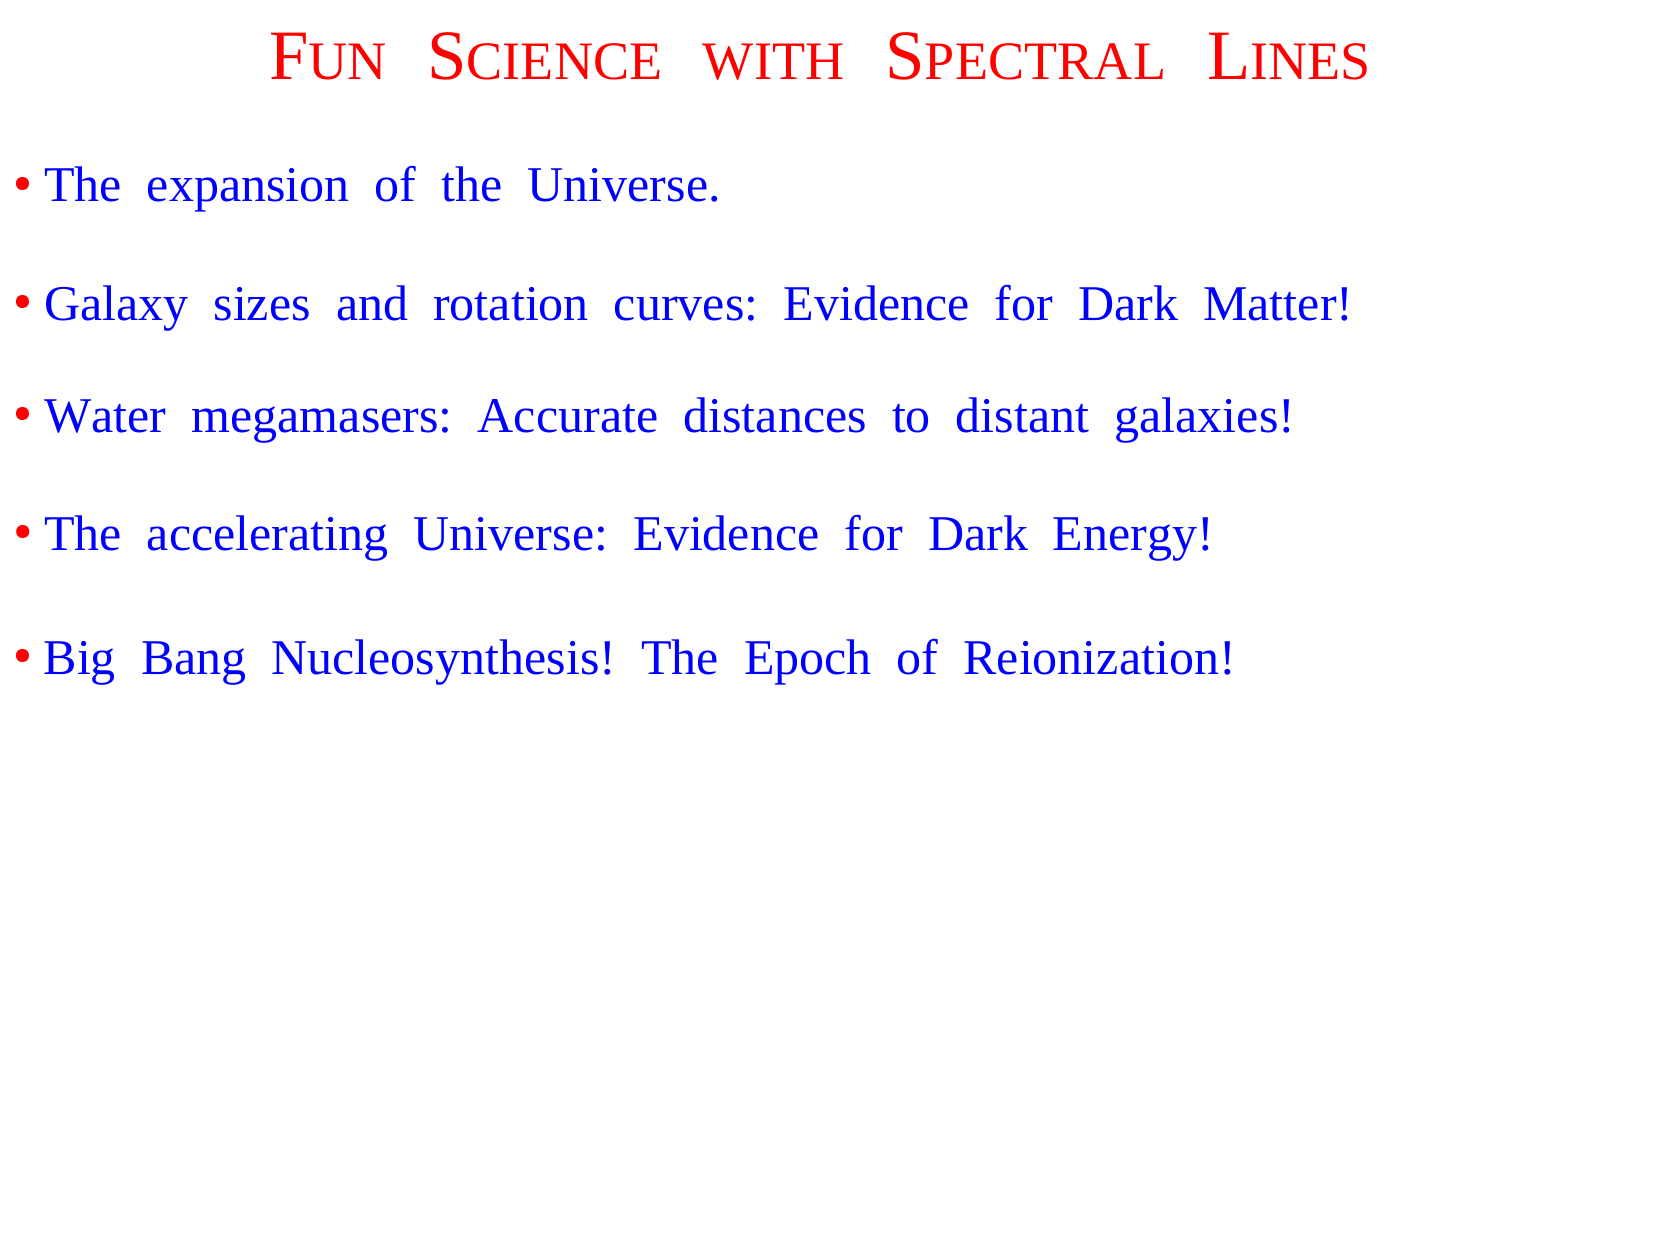

FUN SCIENCE WITH SPECTRAL LINES
 The expansion of the Universe.
 Galaxy sizes and rotation curves: Evidence for Dark Matter!
 Water megamasers: Accurate distances to distant galaxies!
 The accelerating Universe: Evidence for Dark Energy!
 Big Bang Nucleosynthesis! The Epoch of Reionization!